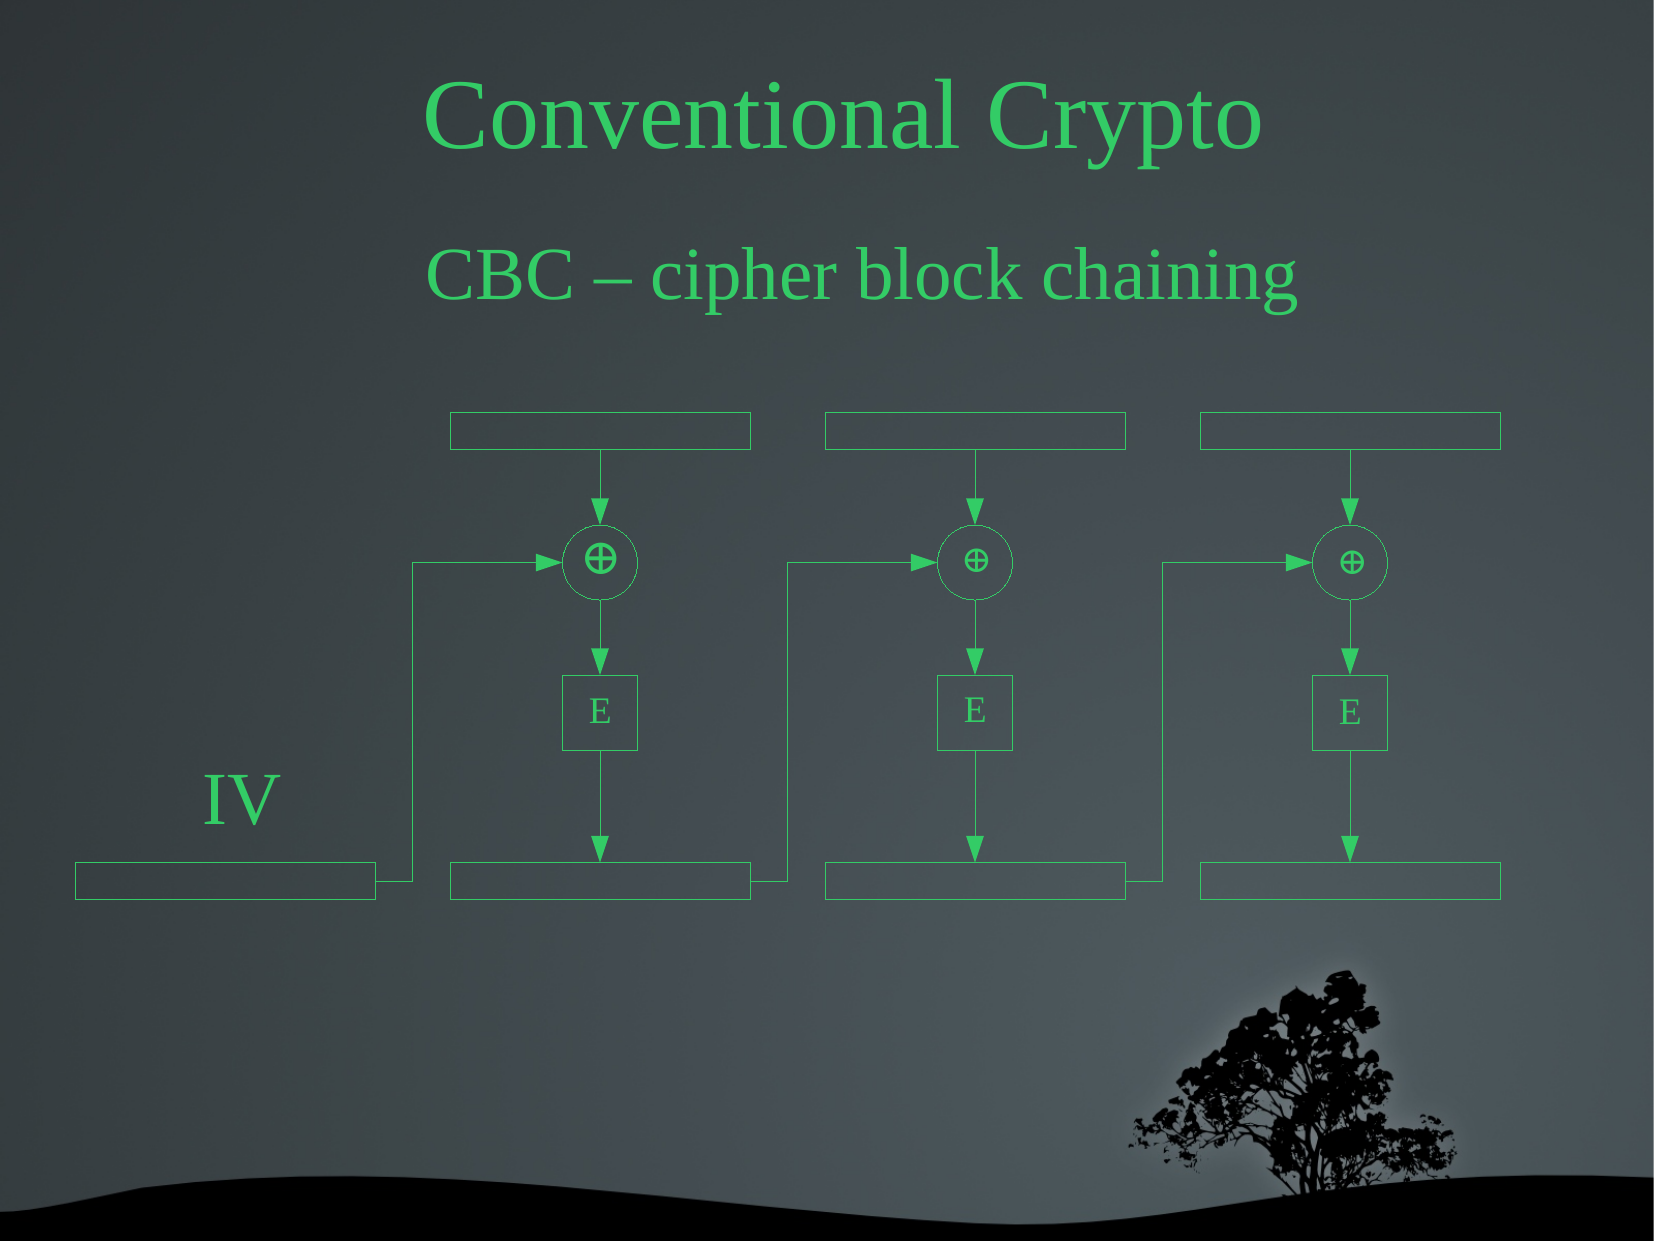

Conventional Crypto
CBC – cipher block chaining
⊕
⊕
⊕
E
E
E
IV